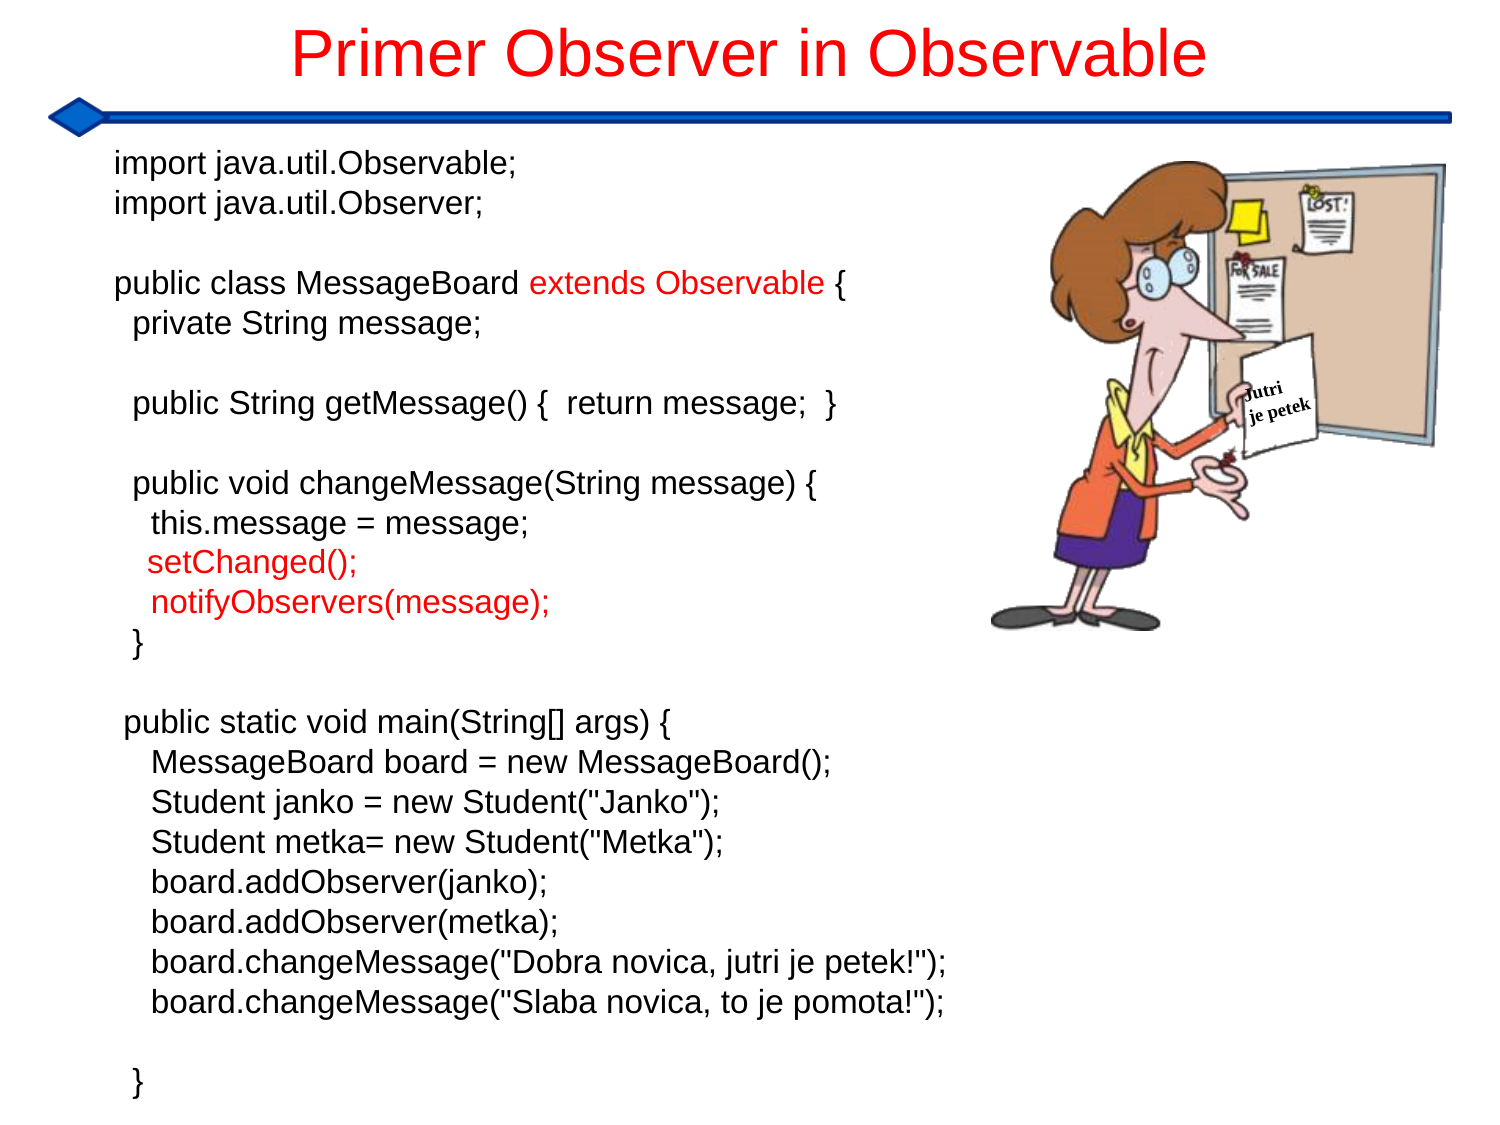

# Primer Observer in Observable
import java.util.Observable;
import java.util.Observer;
public class MessageBoard extends Observable {
 private String message;
 public String getMessage() { return message; }
 public void changeMessage(String message) {
 this.message = message;
 setChanged();
 notifyObservers(message);
 }
 public static void main(String[] args) {
 MessageBoard board = new MessageBoard();
 Student janko = new Student("Janko");
 Student metka= new Student("Metka");
 board.addObserver(janko);
 board.addObserver(metka);
 board.changeMessage("Dobra novica, jutri je petek!");
 board.changeMessage("Slaba novica, to je pomota!");
 }
Jutri
je petek